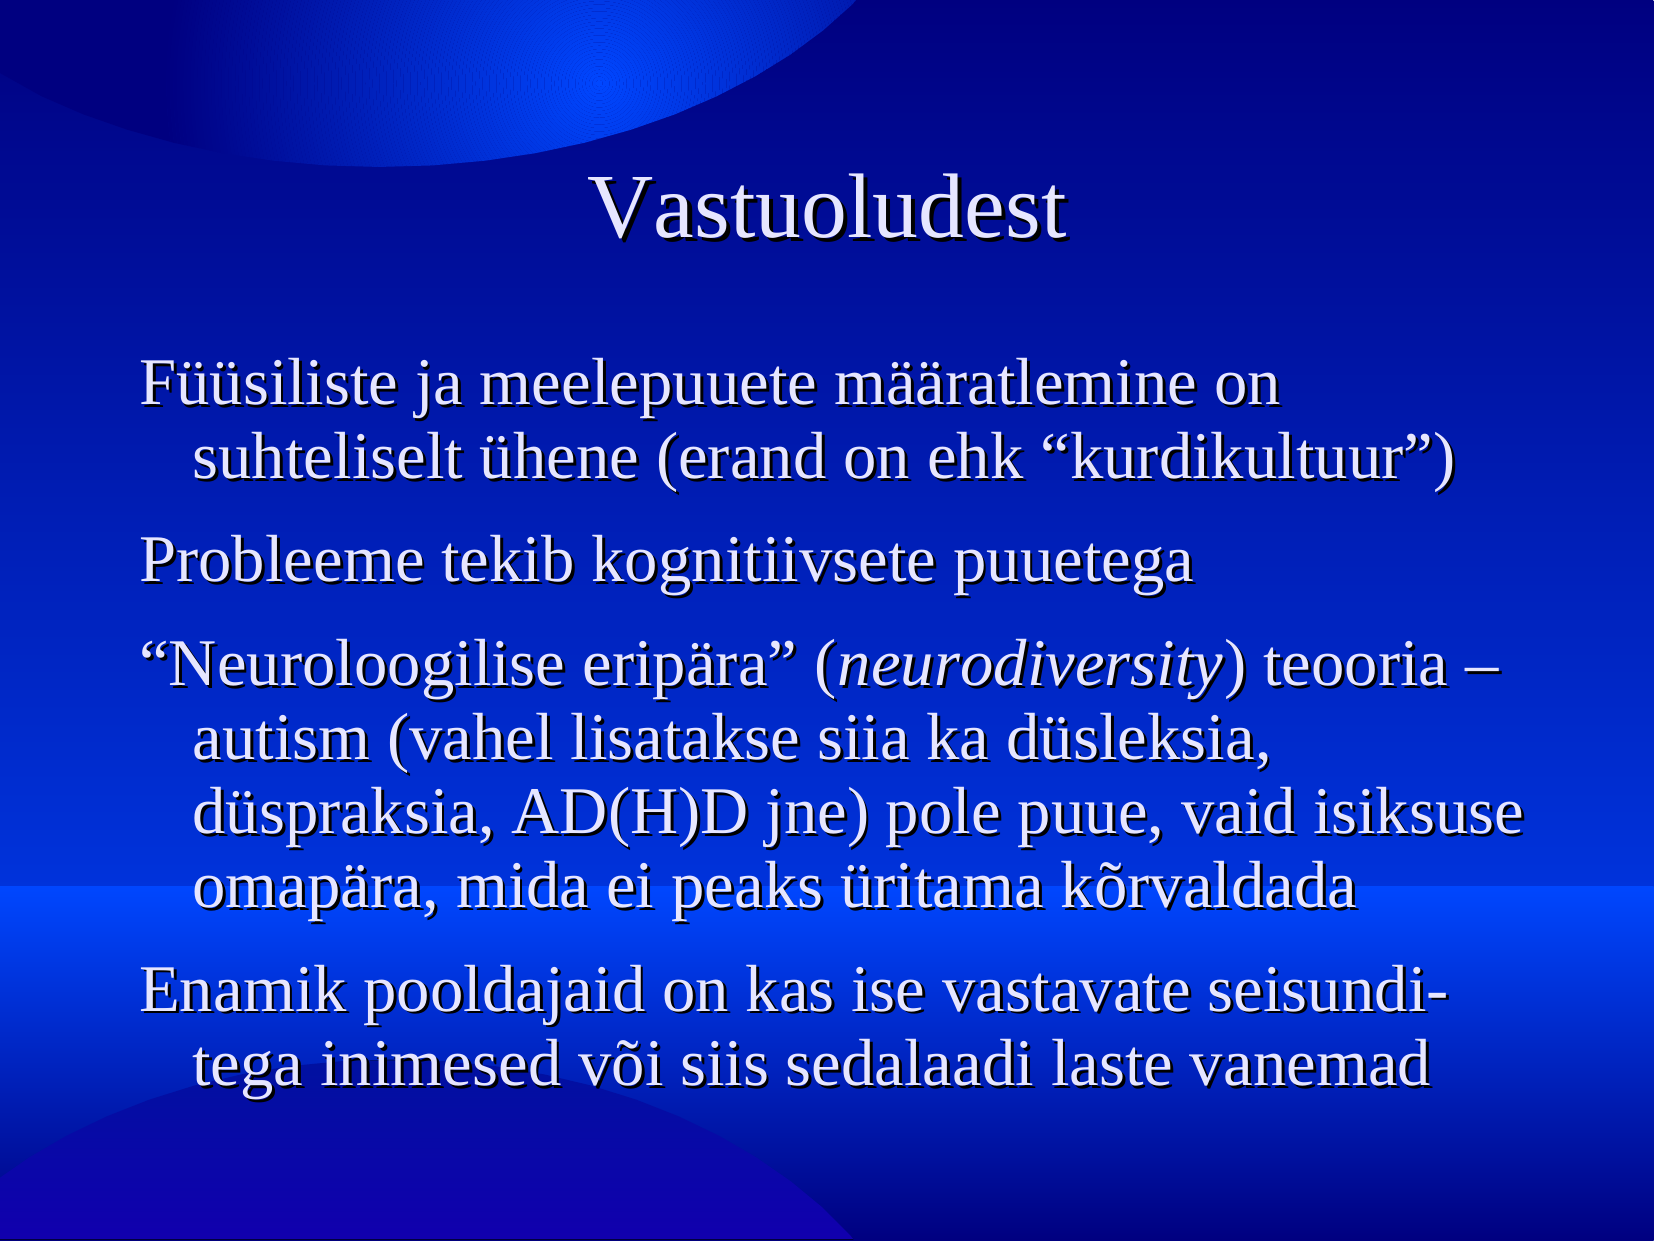

# Vastuoludest
Füüsiliste ja meelepuuete määratlemine on suhteliselt ühene (erand on ehk “kurdikultuur”)
Probleeme tekib kognitiivsete puuetega
“Neuroloogilise eripära” (neurodiversity) teooria – autism (vahel lisatakse siia ka düsleksia, düspraksia, AD(H)D jne) pole puue, vaid isiksuse omapära, mida ei peaks üritama kõrvaldada
Enamik pooldajaid on kas ise vastavate seisundi-tega inimesed või siis sedalaadi laste vanemad